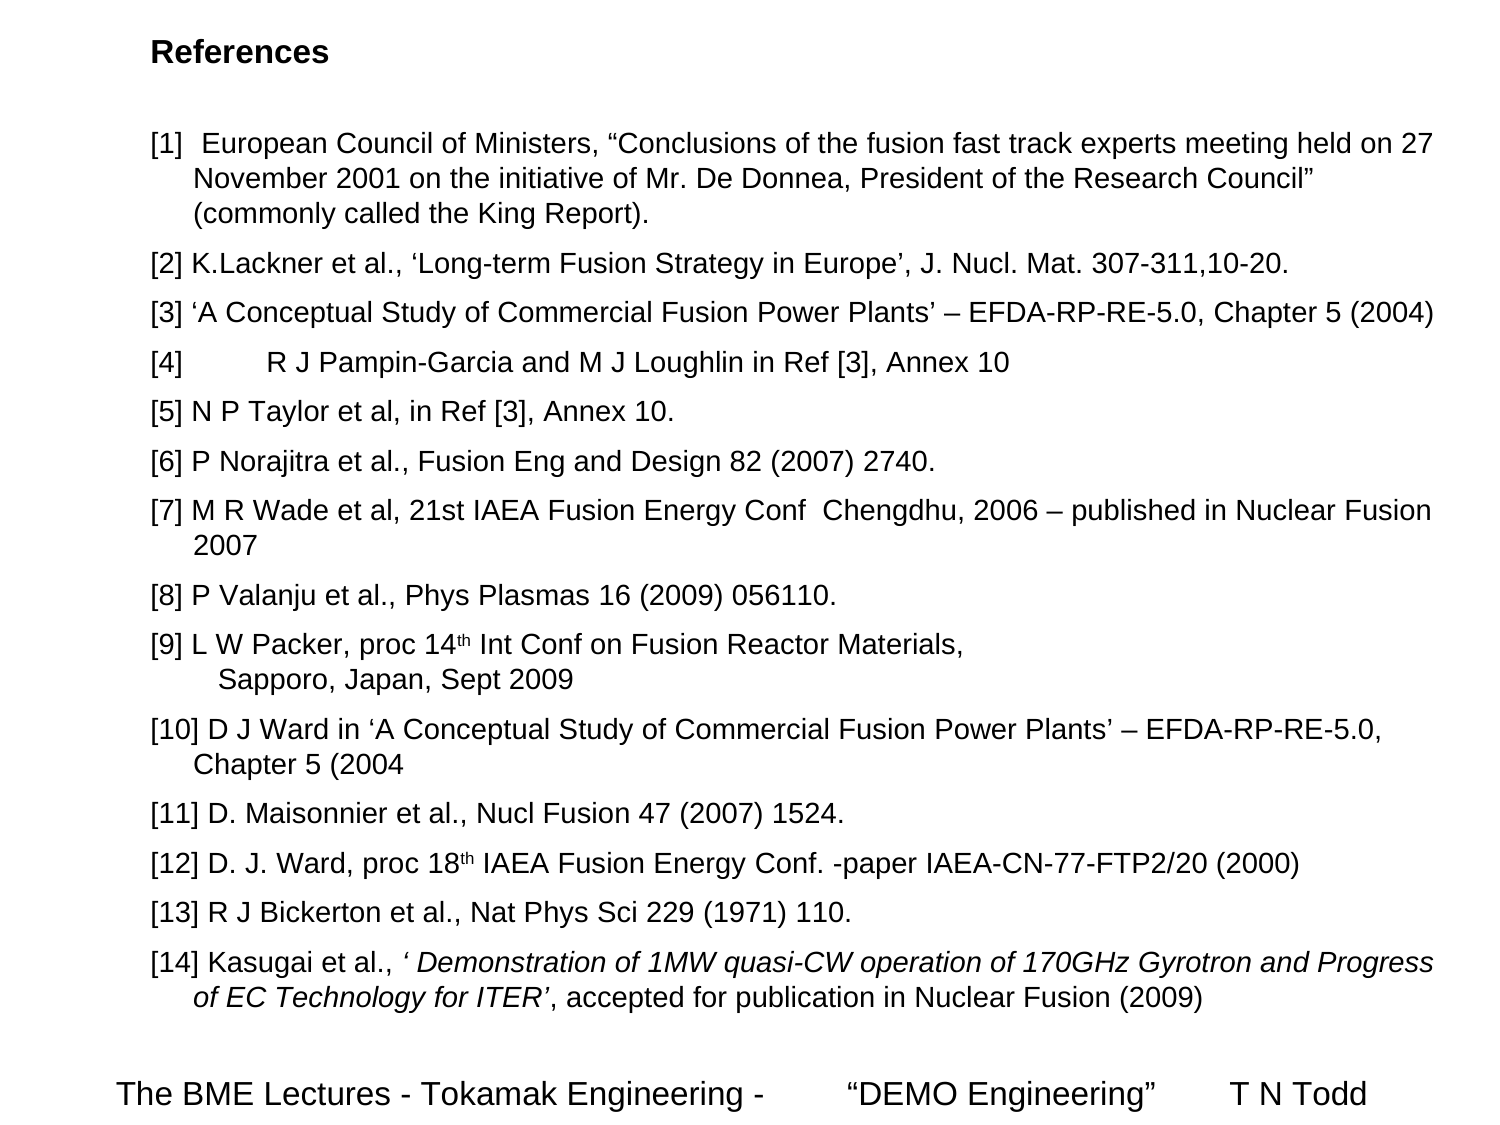

References
[1]	 European Council of Ministers, “Conclusions of the fusion fast track experts meeting held on 27 November 2001 on the initiative of Mr. De Donnea, President of the Research Council” (commonly called the King Report).
[2] K.Lackner et al., ‘Long-term Fusion Strategy in Europe’, J. Nucl. Mat. 307-311,10-20.
[3] ‘A Conceptual Study of Commercial Fusion Power Plants’ – EFDA-RP-RE-5.0, Chapter 5 (2004)
[4]		R J Pampin-Garcia and M J Loughlin in Ref [3], Annex 10
[5] N P Taylor et al, in Ref [3], Annex 10.
[6] P Norajitra et al., Fusion Eng and Design 82 (2007) 2740.
[7] M R Wade et al, 21st IAEA Fusion Energy Conf Chengdhu, 2006 – published in Nuclear Fusion 2007
[8] P Valanju et al., Phys Plasmas 16 (2009) 056110.
[9] L W Packer, proc 14th Int Conf on Fusion Reactor Materials,
 Sapporo, Japan, Sept 2009
[10] D J Ward in ‘A Conceptual Study of Commercial Fusion Power Plants’ – EFDA-RP-RE-5.0, Chapter 5 (2004
[11] D. Maisonnier et al., Nucl Fusion 47 (2007) 1524.
[12] D. J. Ward, proc 18th IAEA Fusion Energy Conf. -paper IAEA-CN-77-FTP2/20 (2000)
[13] R J Bickerton et al., Nat Phys Sci 229 (1971) 110.
[14] Kasugai et al., ‘ Demonstration of 1MW quasi-CW operation of 170GHz Gyrotron and Progress of EC Technology for ITER’, accepted for publication in Nuclear Fusion (2009)